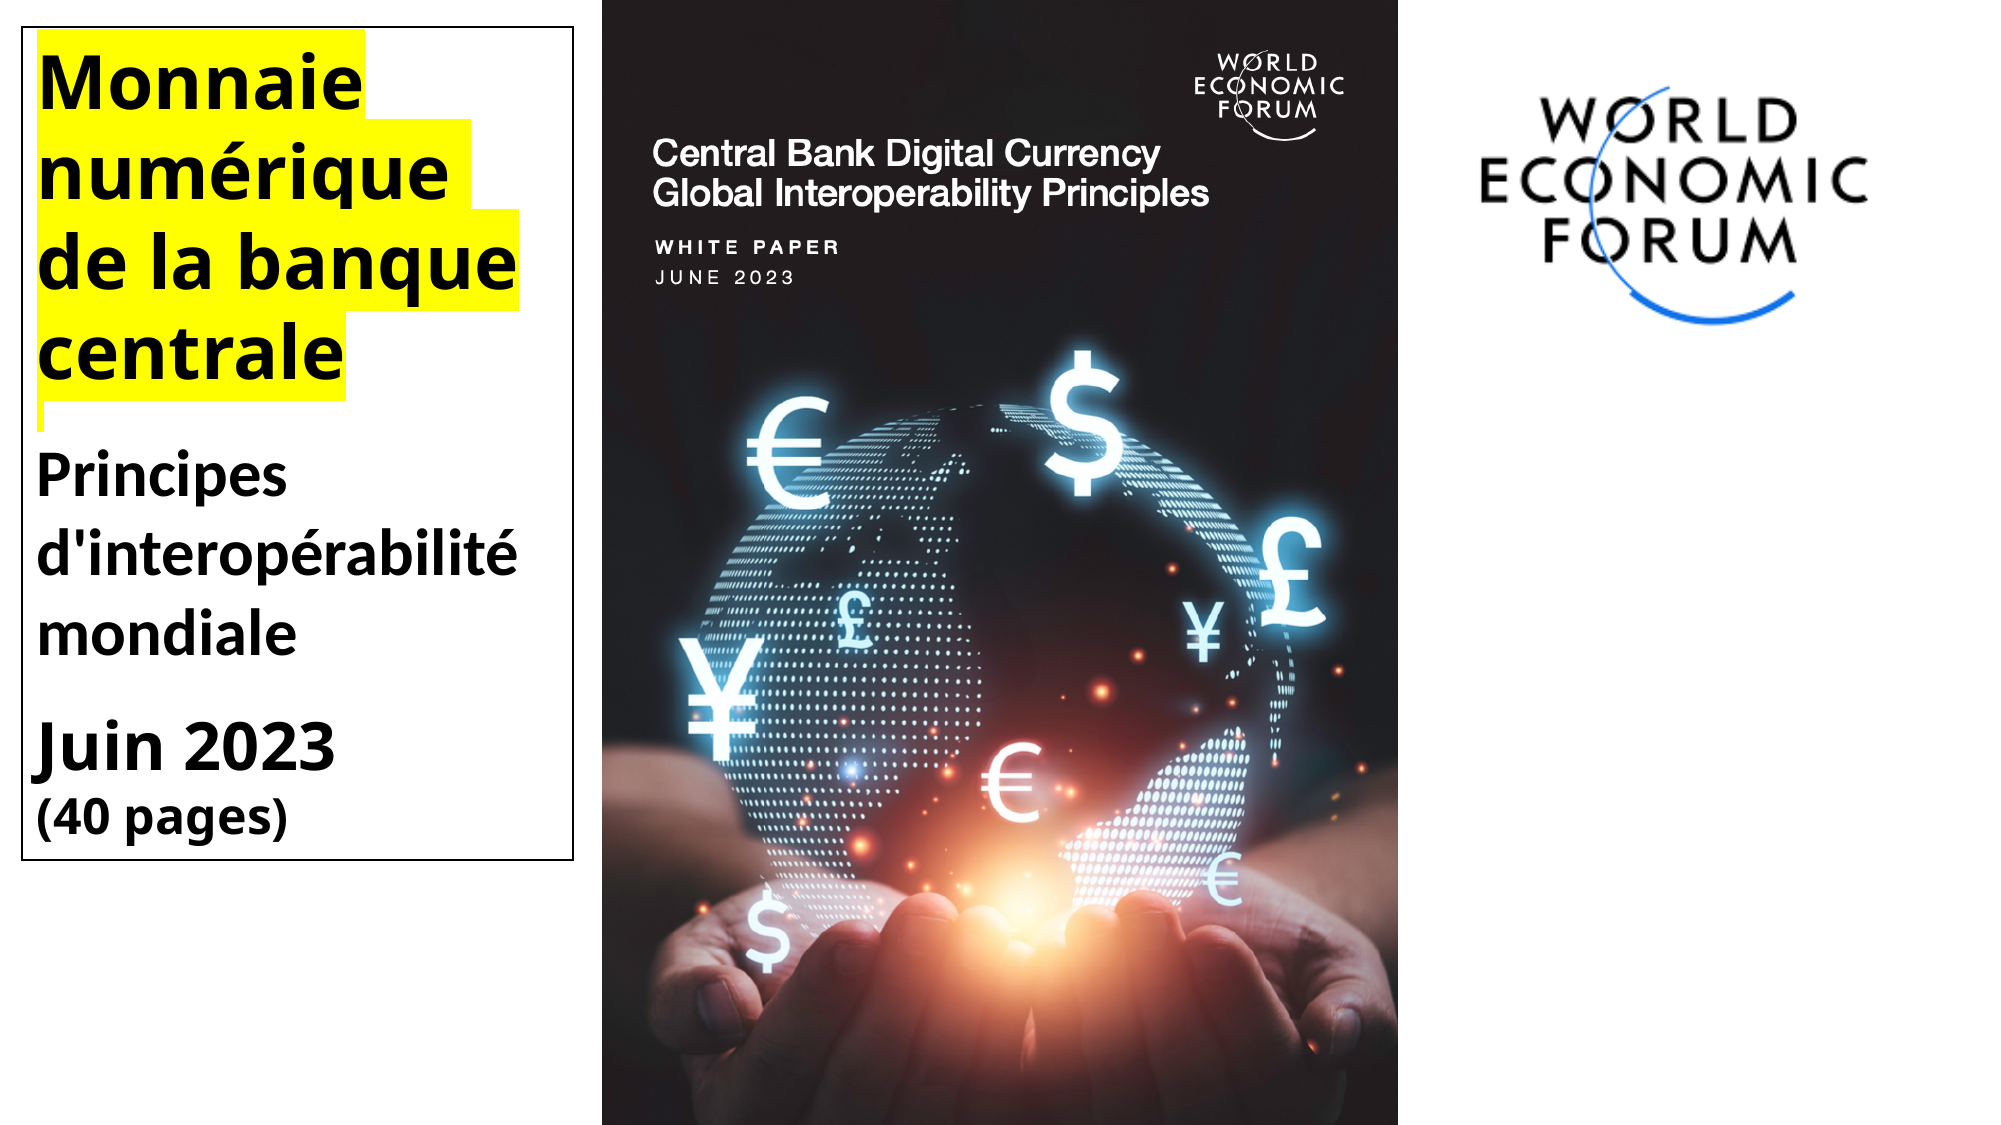

Monnaie numérique
de la banque centrale
Principes d'interopérabilité mondiale
Juin 2023
(40 pages)